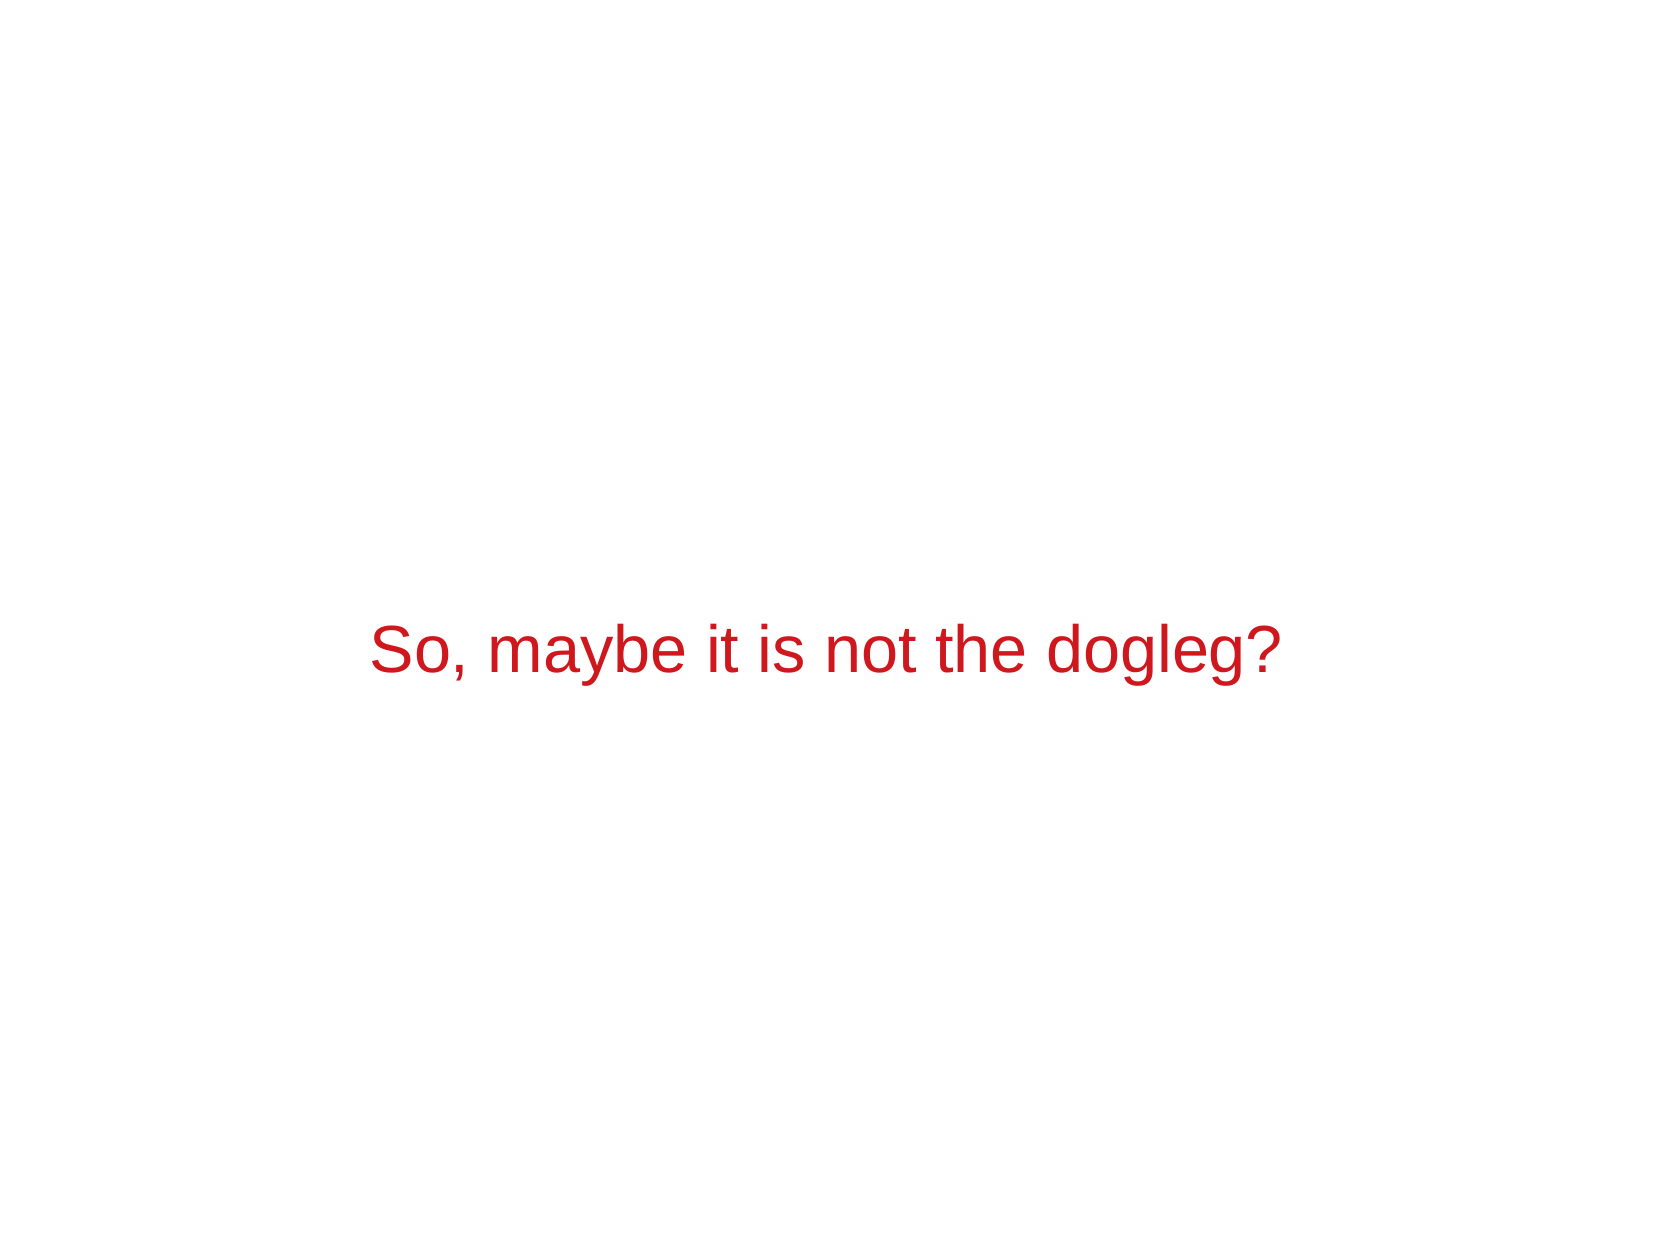

#
So, maybe it is not the dogleg?